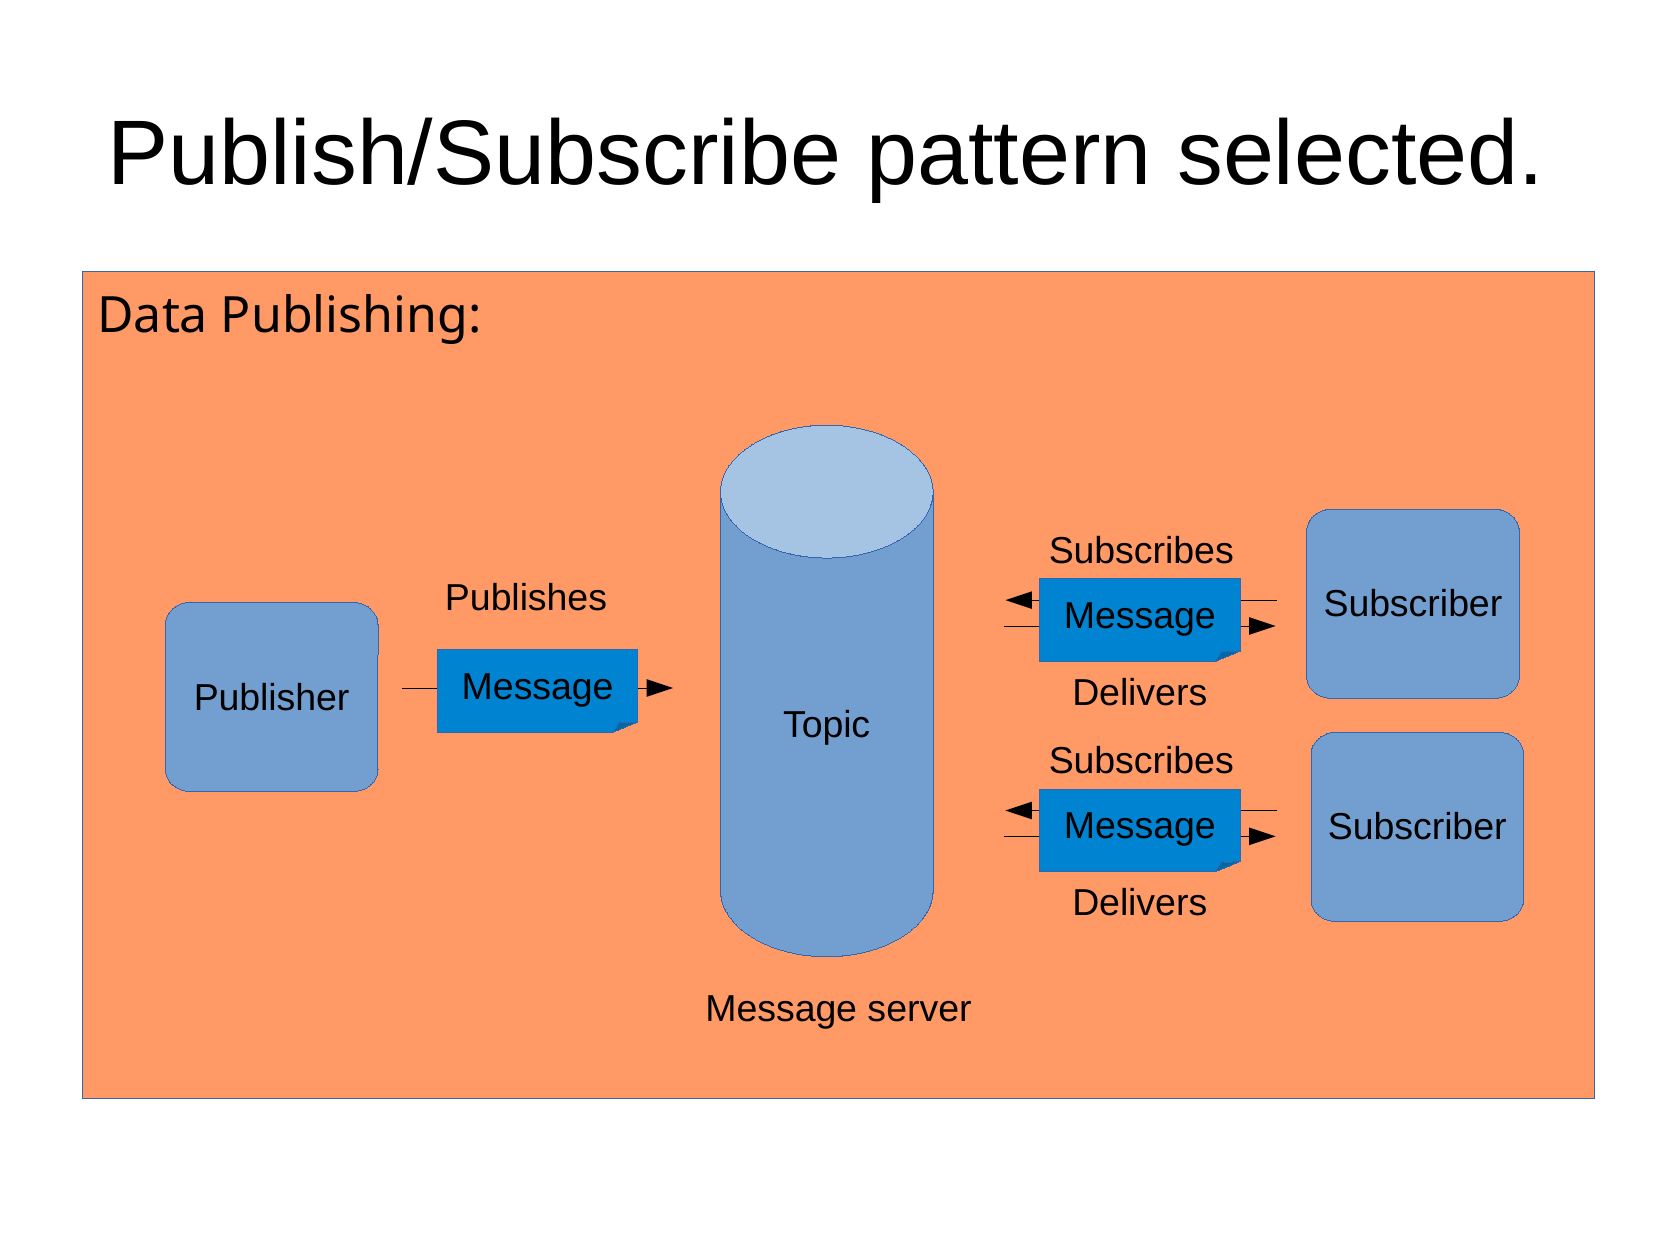

# Publish/Subscribe pattern selected.
Data Publishing:
Topic
Subscriber
Subscribes
Publishes
Message
Publisher
Message
Delivers
Subscribes
Subscriber
Message
Delivers
Message server